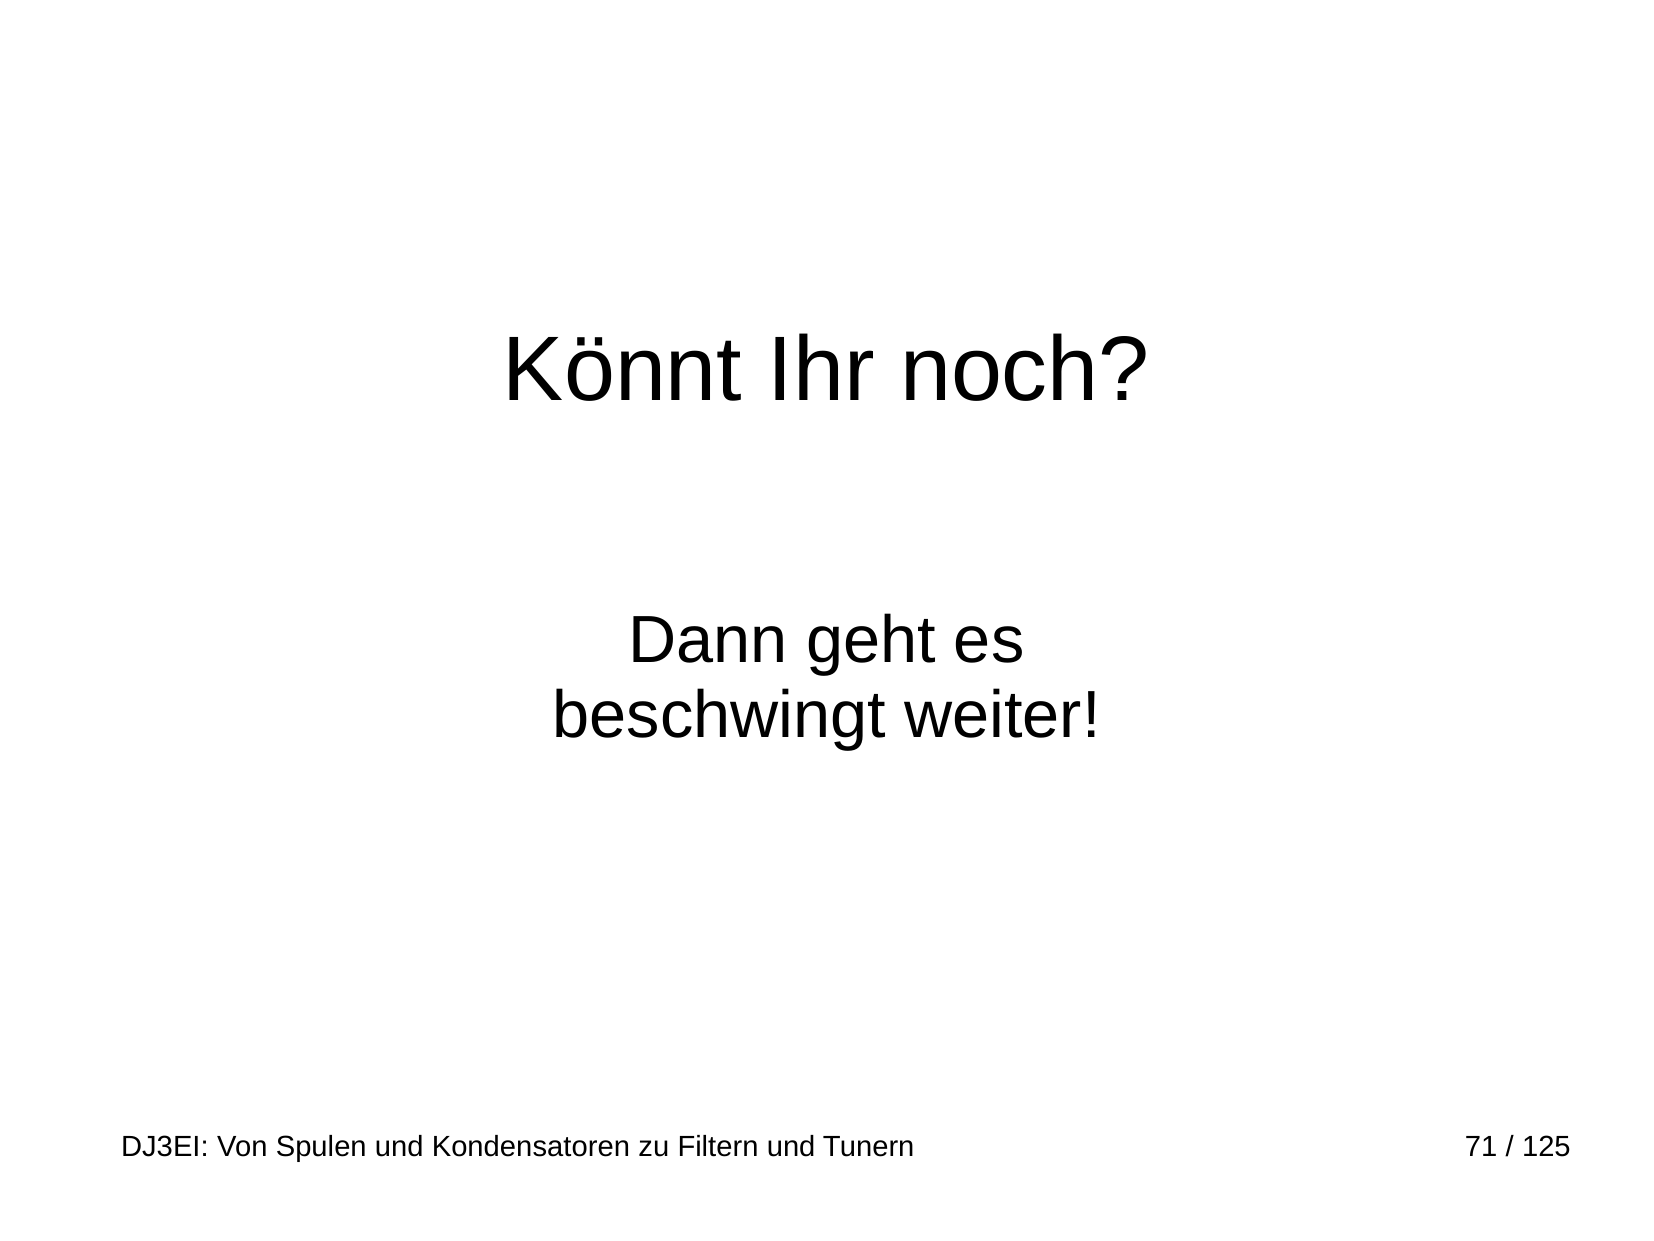

# Könnt Ihr noch?
Dann geht es
beschwingt weiter!